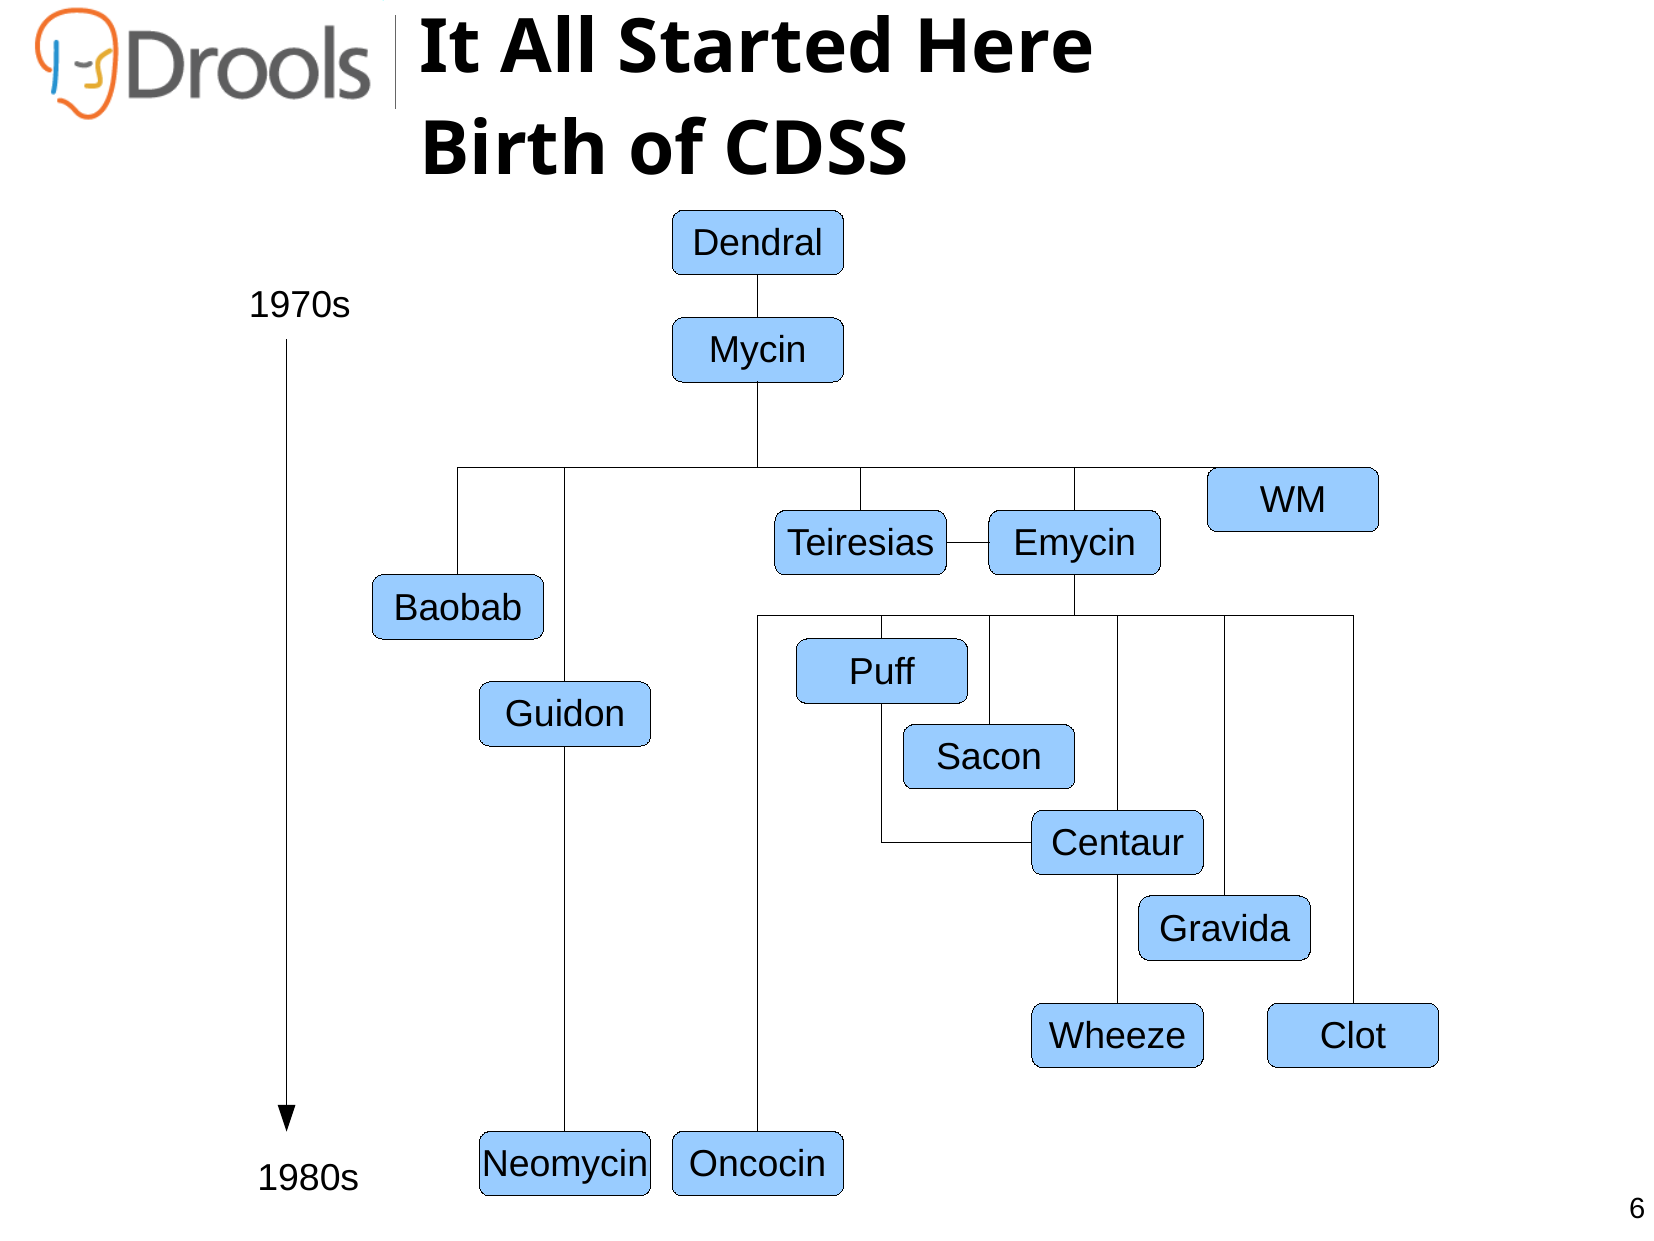

# It All Started Here Birth of CDSS
Dendral
1970s
Mycin
WM
Teiresias
Emycin
Baobab
Puff
Guidon
Sacon
Centaur
Gravida
Wheeze
Clot
Neomycin
Oncocin
1980s